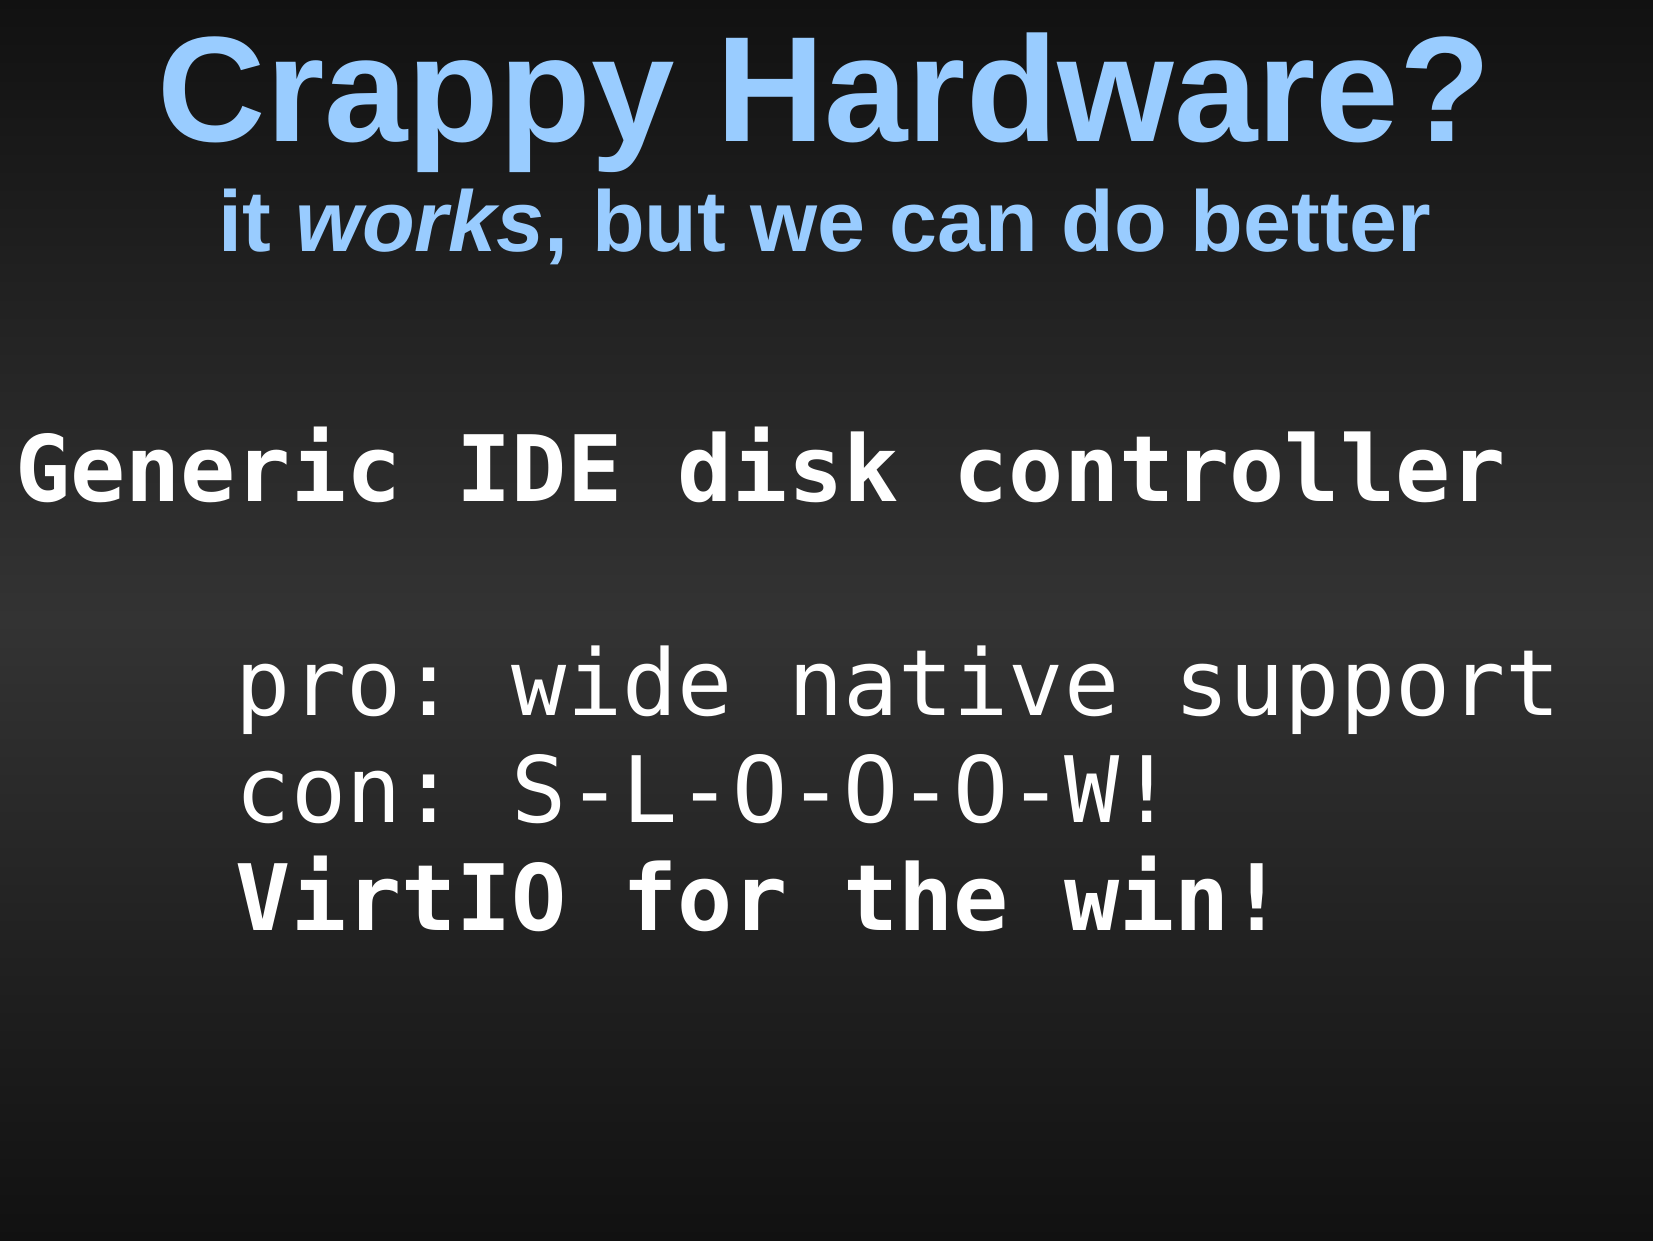

# Crappy Hardware? it works, but we can do better
Generic IDE disk controller
 pro: wide native support
 con: S-L-O-O-O-W!
 VirtIO for the win!